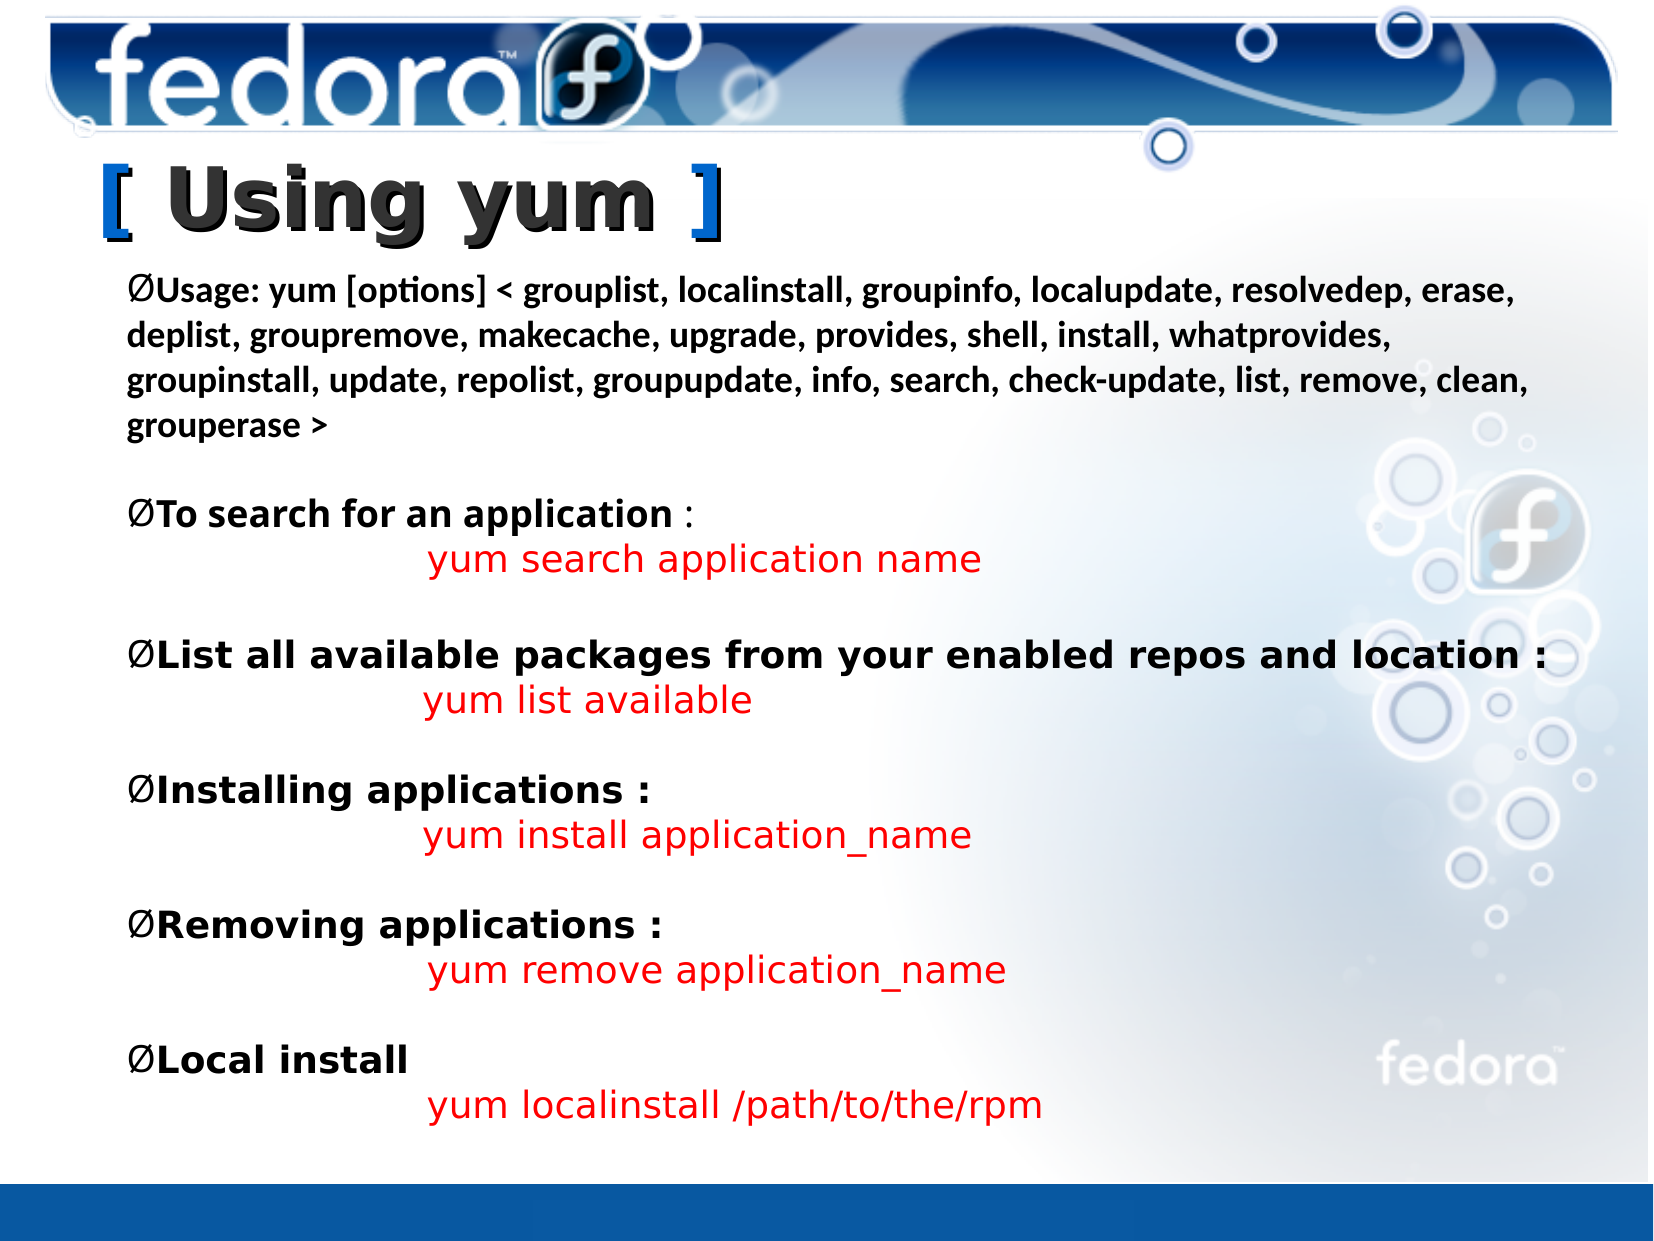

[ Using yum ]
Usage: yum [options] < grouplist, localinstall, groupinfo, localupdate, resolvedep, erase, deplist, groupremove, makecache, upgrade, provides, shell, install, whatprovides, groupinstall, update, repolist, groupupdate, info, search, check-update, list, remove, clean, grouperase >
To search for an application :
yum search application name
List all available packages from your enabled repos and location :
				yum list available
Installing applications :
				yum install application_name
Removing applications :
yum remove application_name
Local install
yum localinstall /path/to/the/rpm